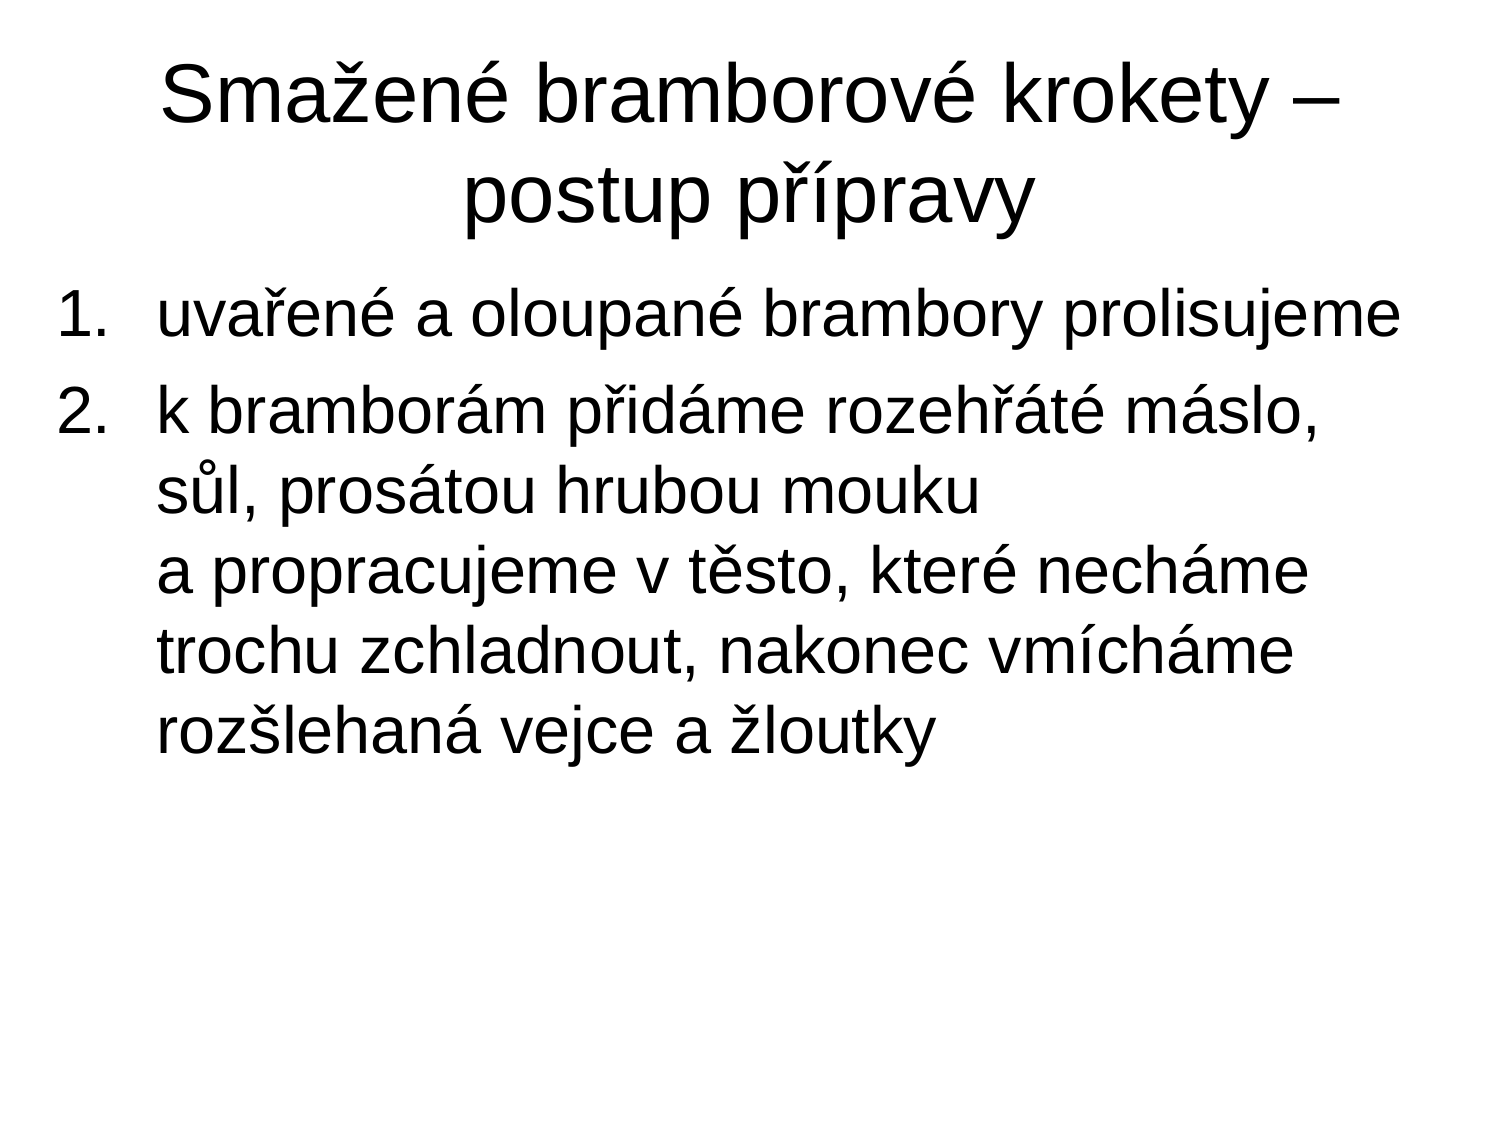

# Smažené bramborové krokety – postup přípravy
1. 	uvařené a oloupané brambory prolisujeme
2. 	k bramborám přidáme rozehřáté máslo, sůl, prosátou hrubou mouku
a propracujeme v těsto, které necháme trochu zchladnout, nakonec vmícháme rozšlehaná vejce a žloutky